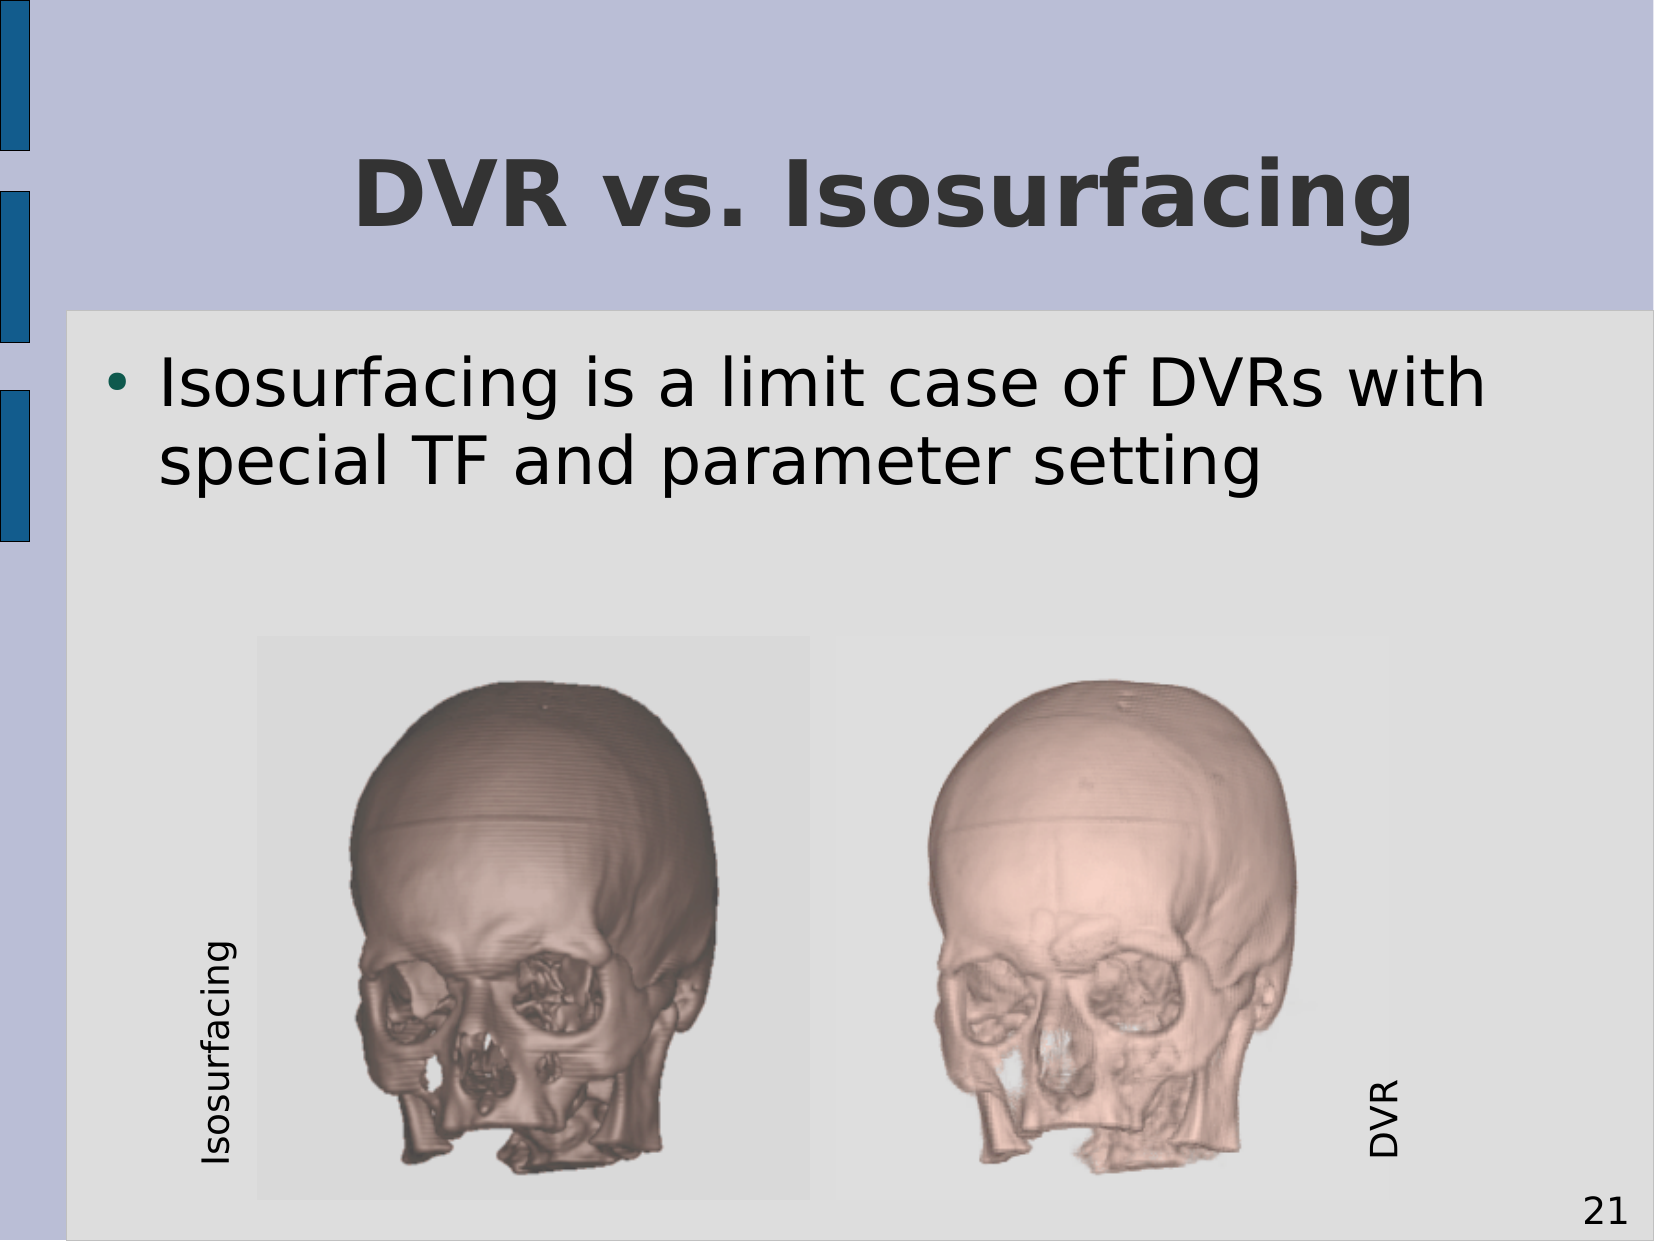

# DVR vs. Isosurfacing
Isosurfacing is a limit case of DVRs with special TF and parameter setting
Isosurfacing
DVR